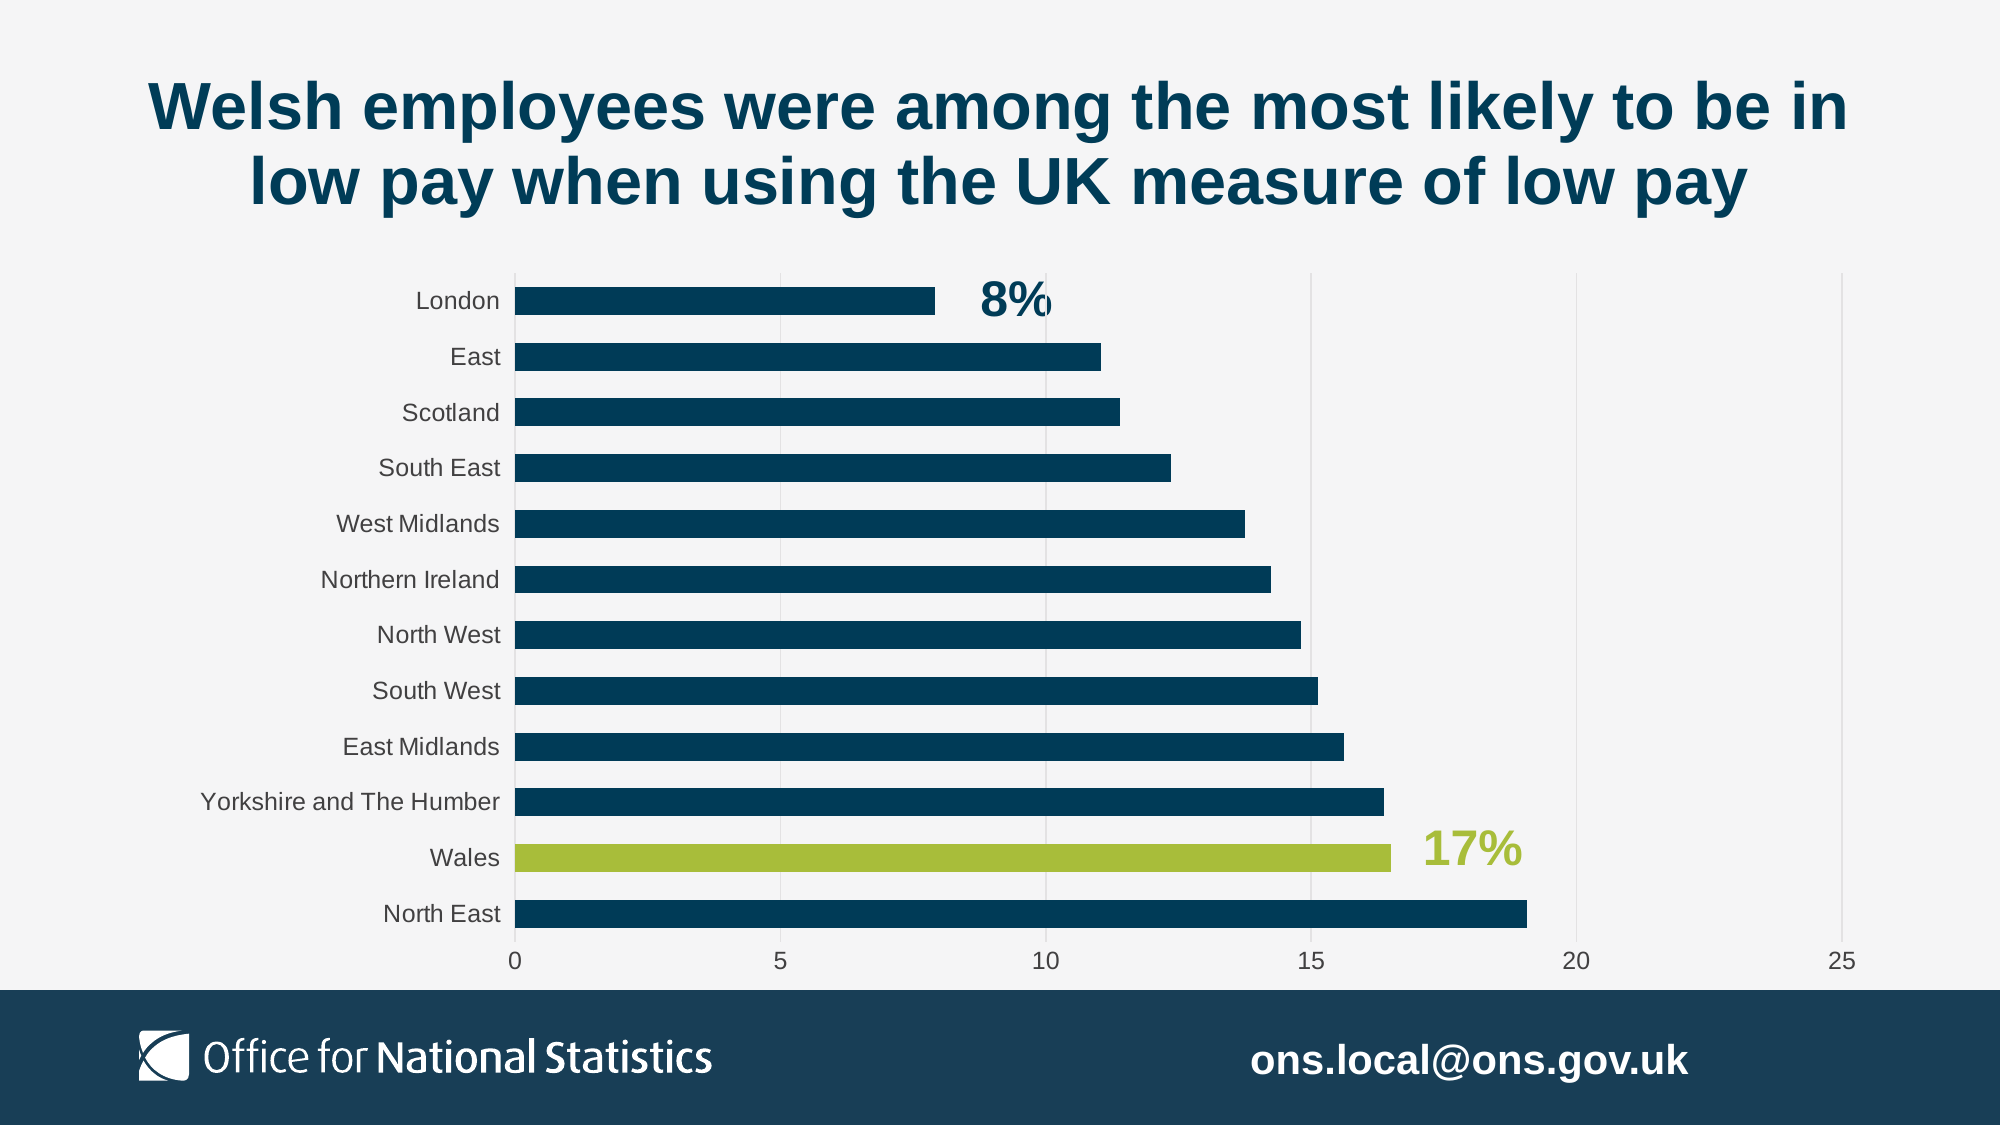

# Welsh employees were among the most likely to be in low pay when using the UK measure of low pay
### Chart
| Category | Total |
|---|---|
| North East | 19.05614616 |
| Wales | 16.50754503 |
| Yorkshire and The Humber | 16.36765141 |
| East Midlands | 15.61409882 |
| South West | 15.12510325 |
| North West | 14.80752882 |
| Northern Ireland | 14.24372665 |
| West Midlands | 13.75120289 |
| South East | 12.3610466 |
| Scotland | 11.3948859 |
| East | 11.04807993 |
| London | 7.919564993 |8%
17%
ons.local@ons.gov.uk